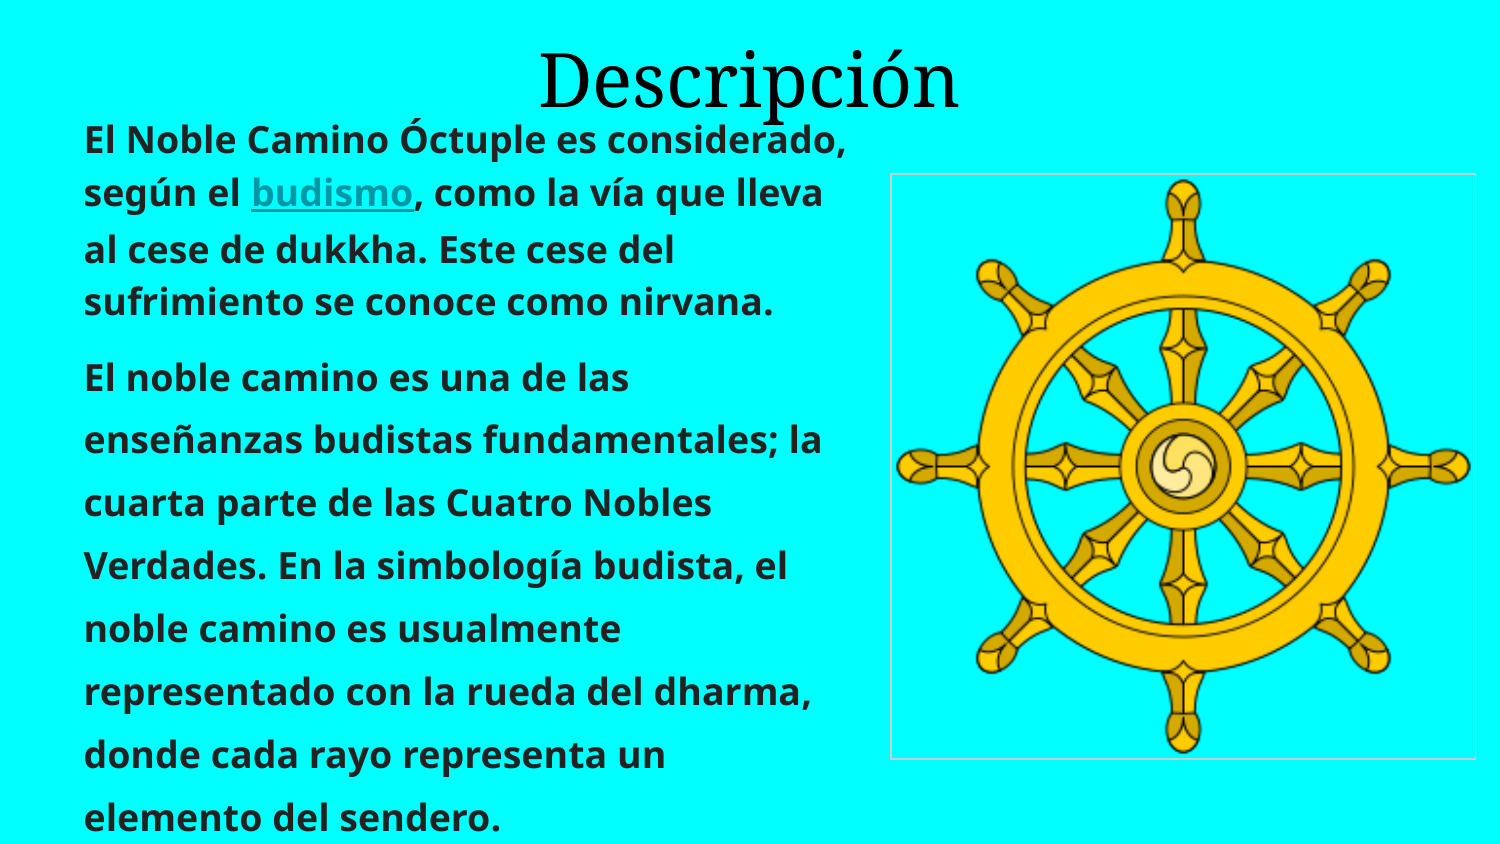

# Descripción
El Noble Camino Óctuple es considerado, según el budismo, como la vía que lleva al cese de dukkha. Este cese del sufrimiento se conoce como nirvana.
El noble camino es una de las enseñanzas budistas fundamentales; la cuarta parte de las Cuatro Nobles Verdades. En la simbología budista, el noble camino es usualmente representado con la rueda del dharma, donde cada rayo representa un elemento del sendero.